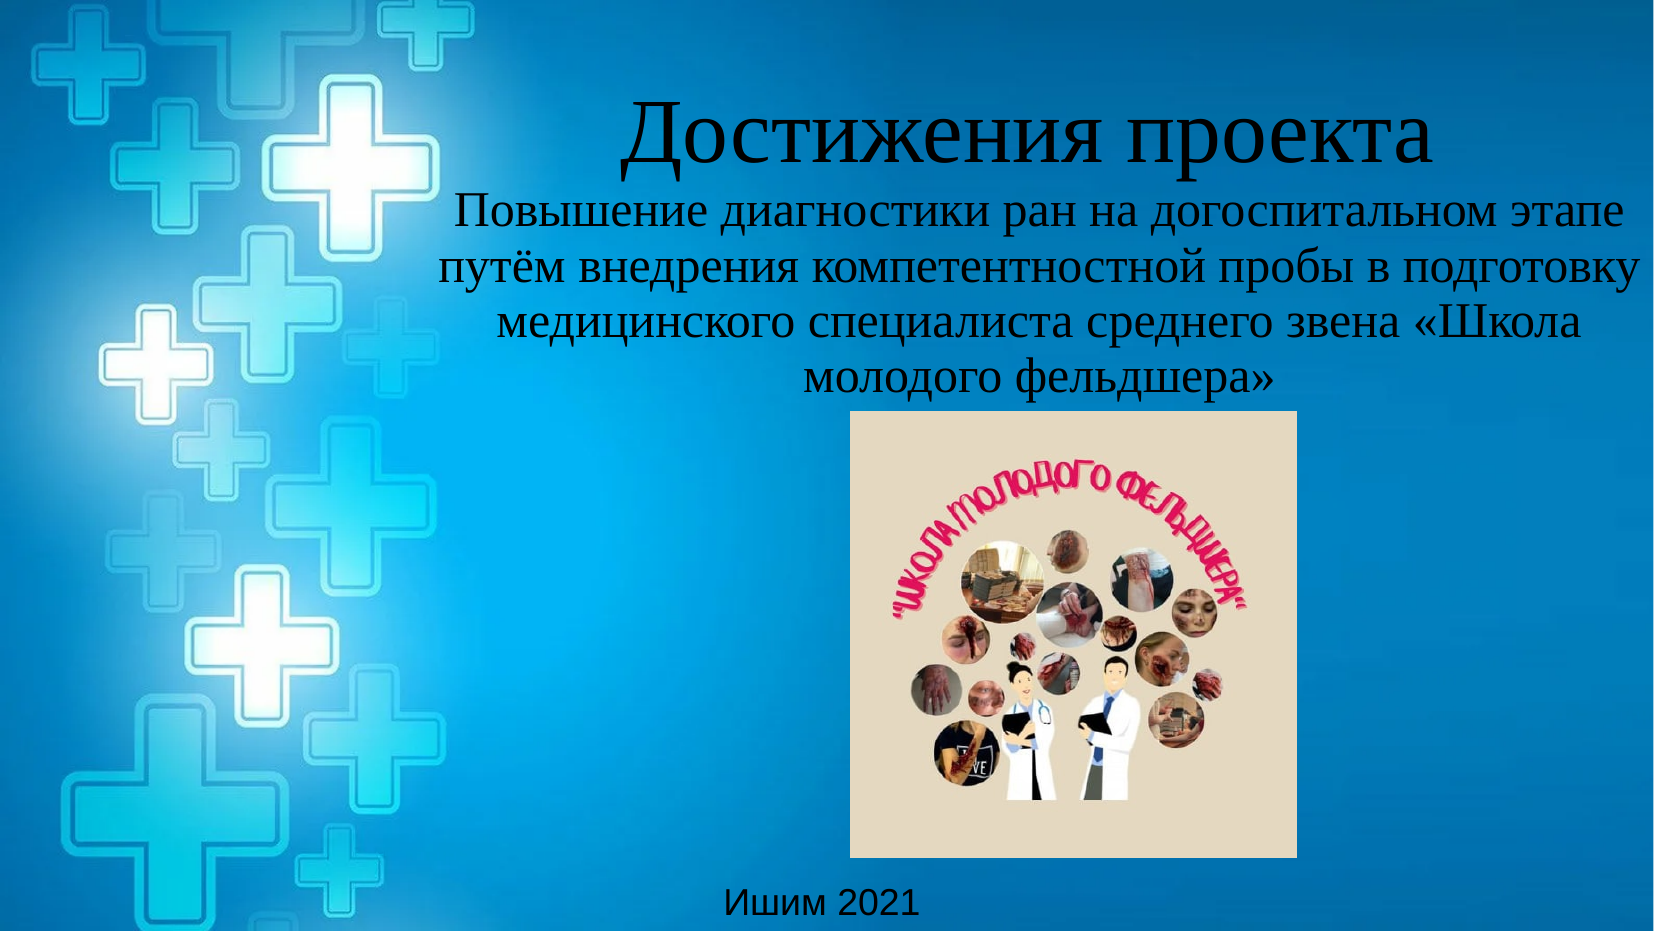

# Достижения проекта Повышение диагностики ран на догоспитальном этапе путём внедрения компетентностной пробы в подготовку медицинского специалиста среднего звена «Школа молодого фельдшера»
Ишим 2021